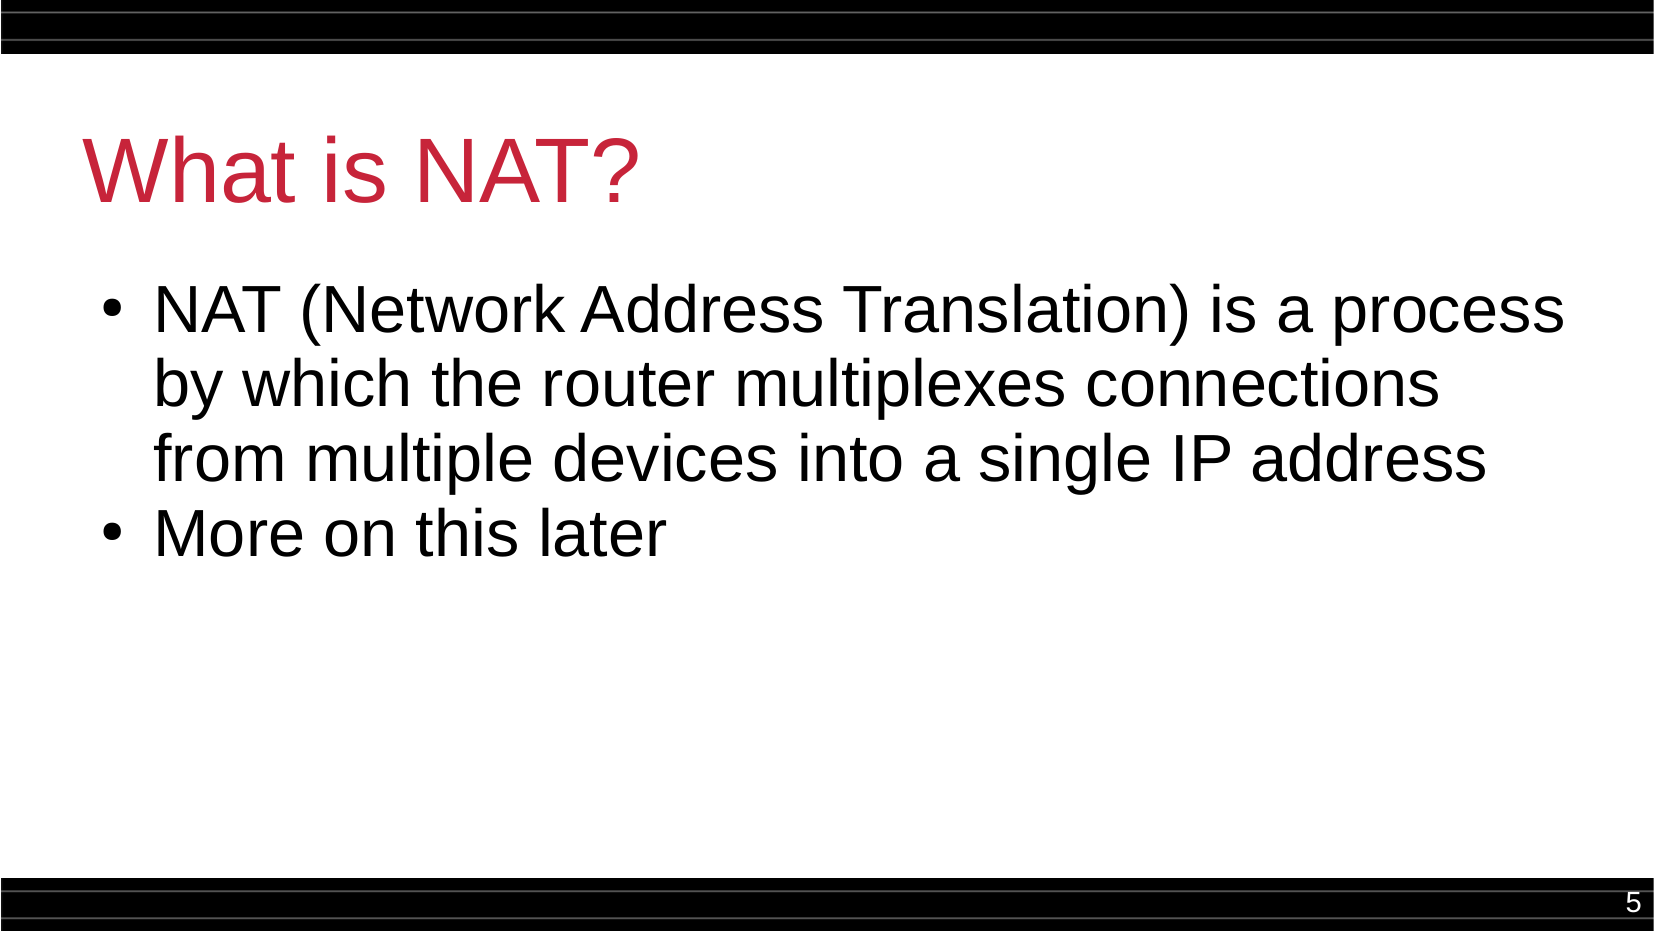

# What is NAT?
NAT (Network Address Translation) is a process by which the router multiplexes connections from multiple devices into a single IP address
More on this later